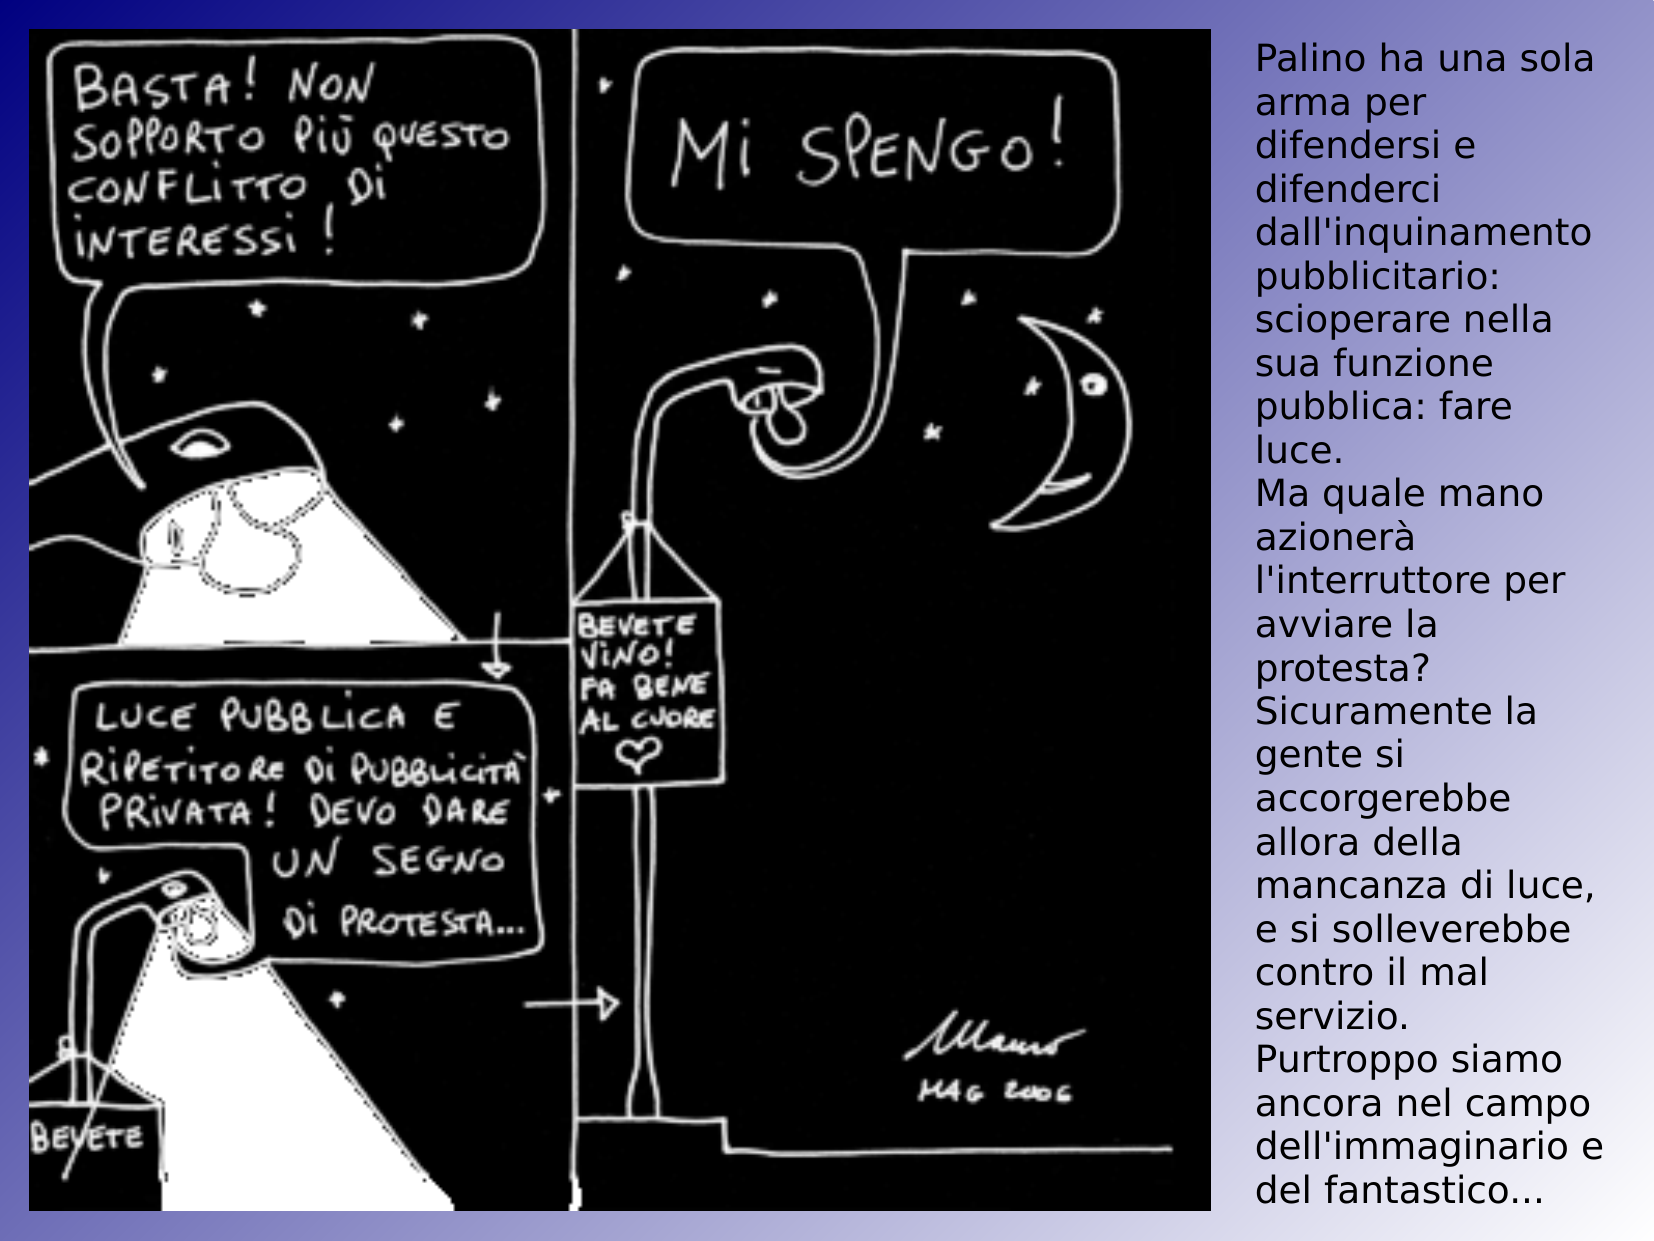

Palino ha una sola arma per difendersi e difenderci dall'inquinamento pubblicitario: scioperare nella sua funzione pubblica: fare luce.
Ma quale mano azionerà l'interruttore per avviare la protesta?
Sicuramente la gente si accorgerebbe allora della mancanza di luce, e si solleverebbe contro il mal servizio.
Purtroppo siamo ancora nel campo dell'immaginario e del fantastico...